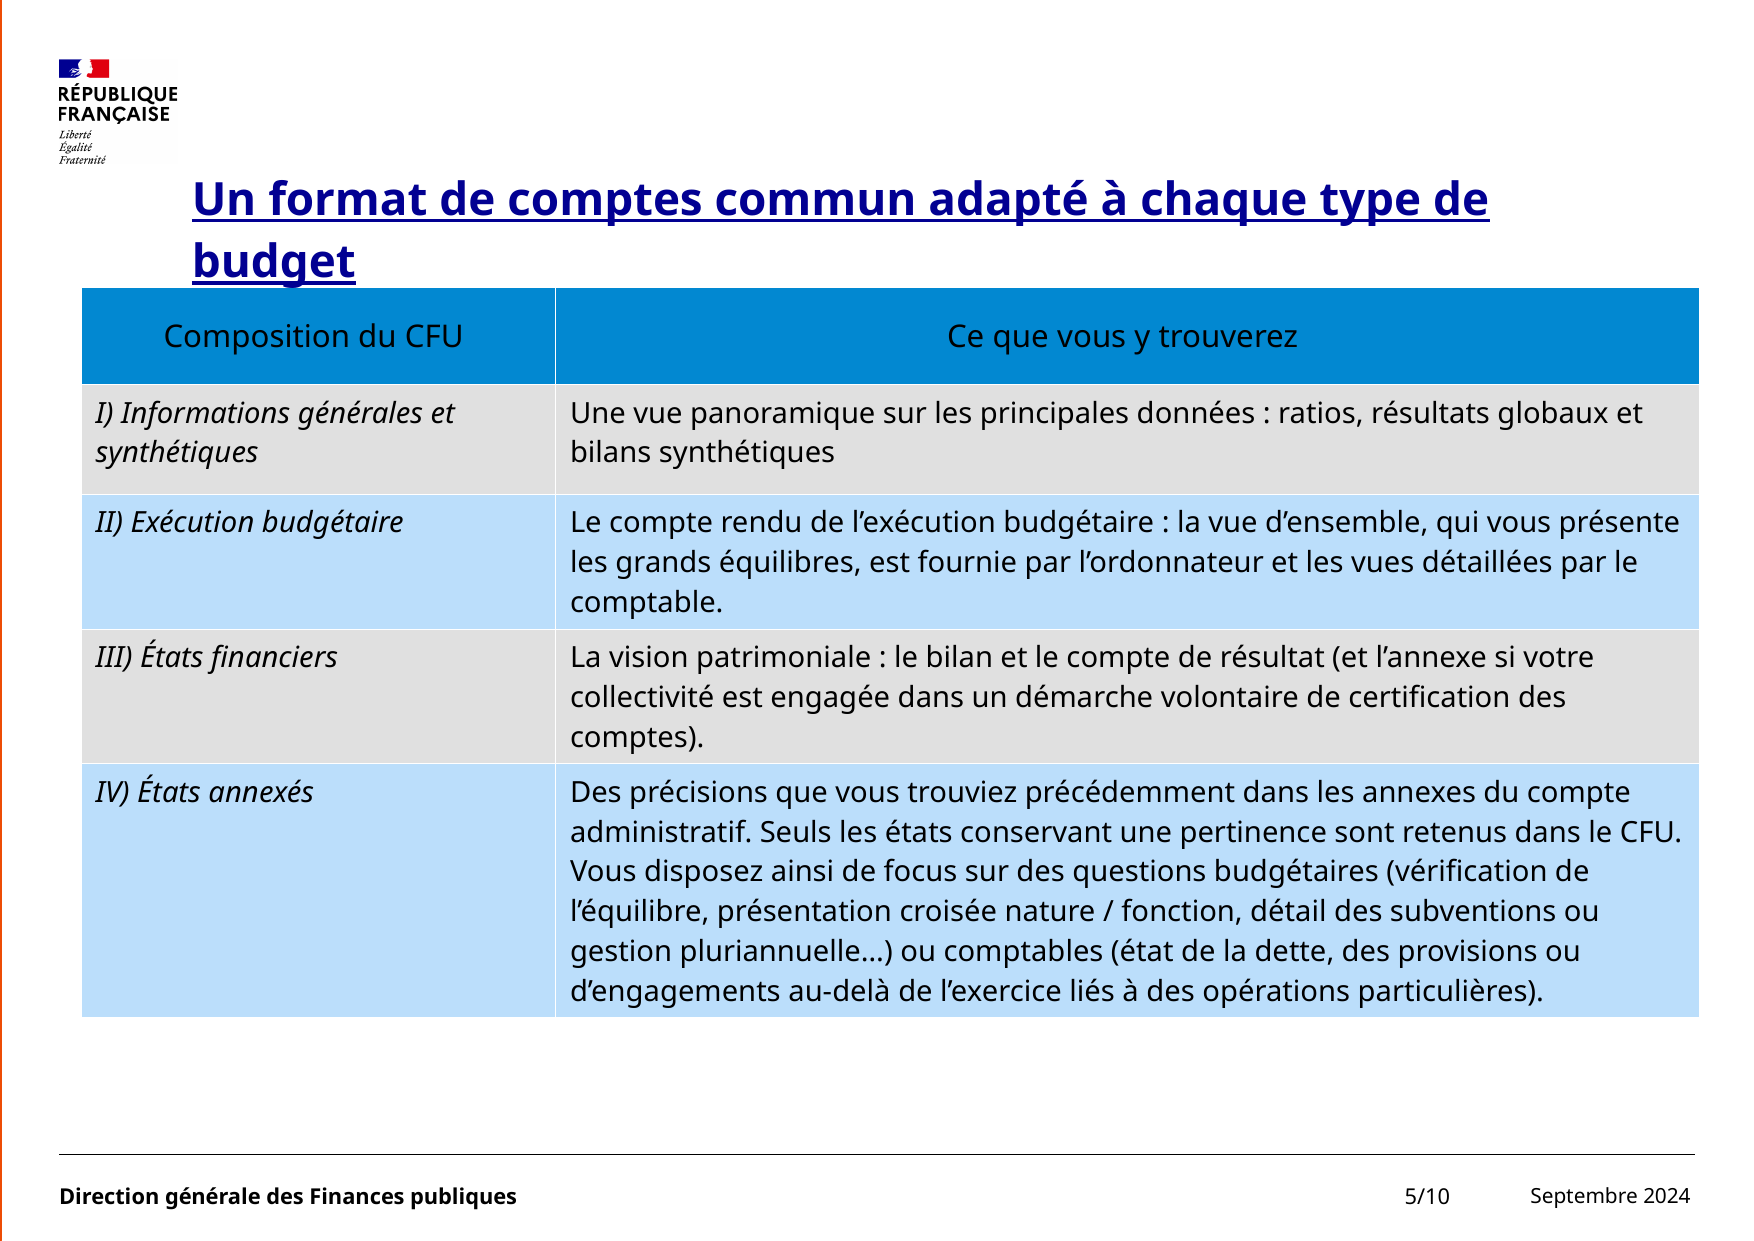

Un format de comptes commun adapté à chaque type de budget
| Composition du CFU | Ce que vous y trouverez |
| --- | --- |
| I) Informations générales et synthétiques | Une vue panoramique sur les principales données : ratios, résultats globaux et bilans synthétiques |
| II) Exécution budgétaire | Le compte rendu de l’exécution budgétaire : la vue d’ensemble, qui vous présente les grands équilibres, est fournie par l’ordonnateur et les vues détaillées par le comptable. |
| III) États financiers | La vision patrimoniale : le bilan et le compte de résultat (et l’annexe si votre collectivité est engagée dans un démarche volontaire de certification des comptes). |
| IV) États annexés | Des précisions que vous trouviez précédemment dans les annexes du compte administratif. Seuls les états conservant une pertinence sont retenus dans le CFU. Vous disposez ainsi de focus sur des questions budgétaires (vérification de l’équilibre, présentation croisée nature / fonction, détail des subventions ou gestion pluriannuelle…) ou comptables (état de la dette, des provisions ou d’engagements au-delà de l’exercice liés à des opérations particulières). |